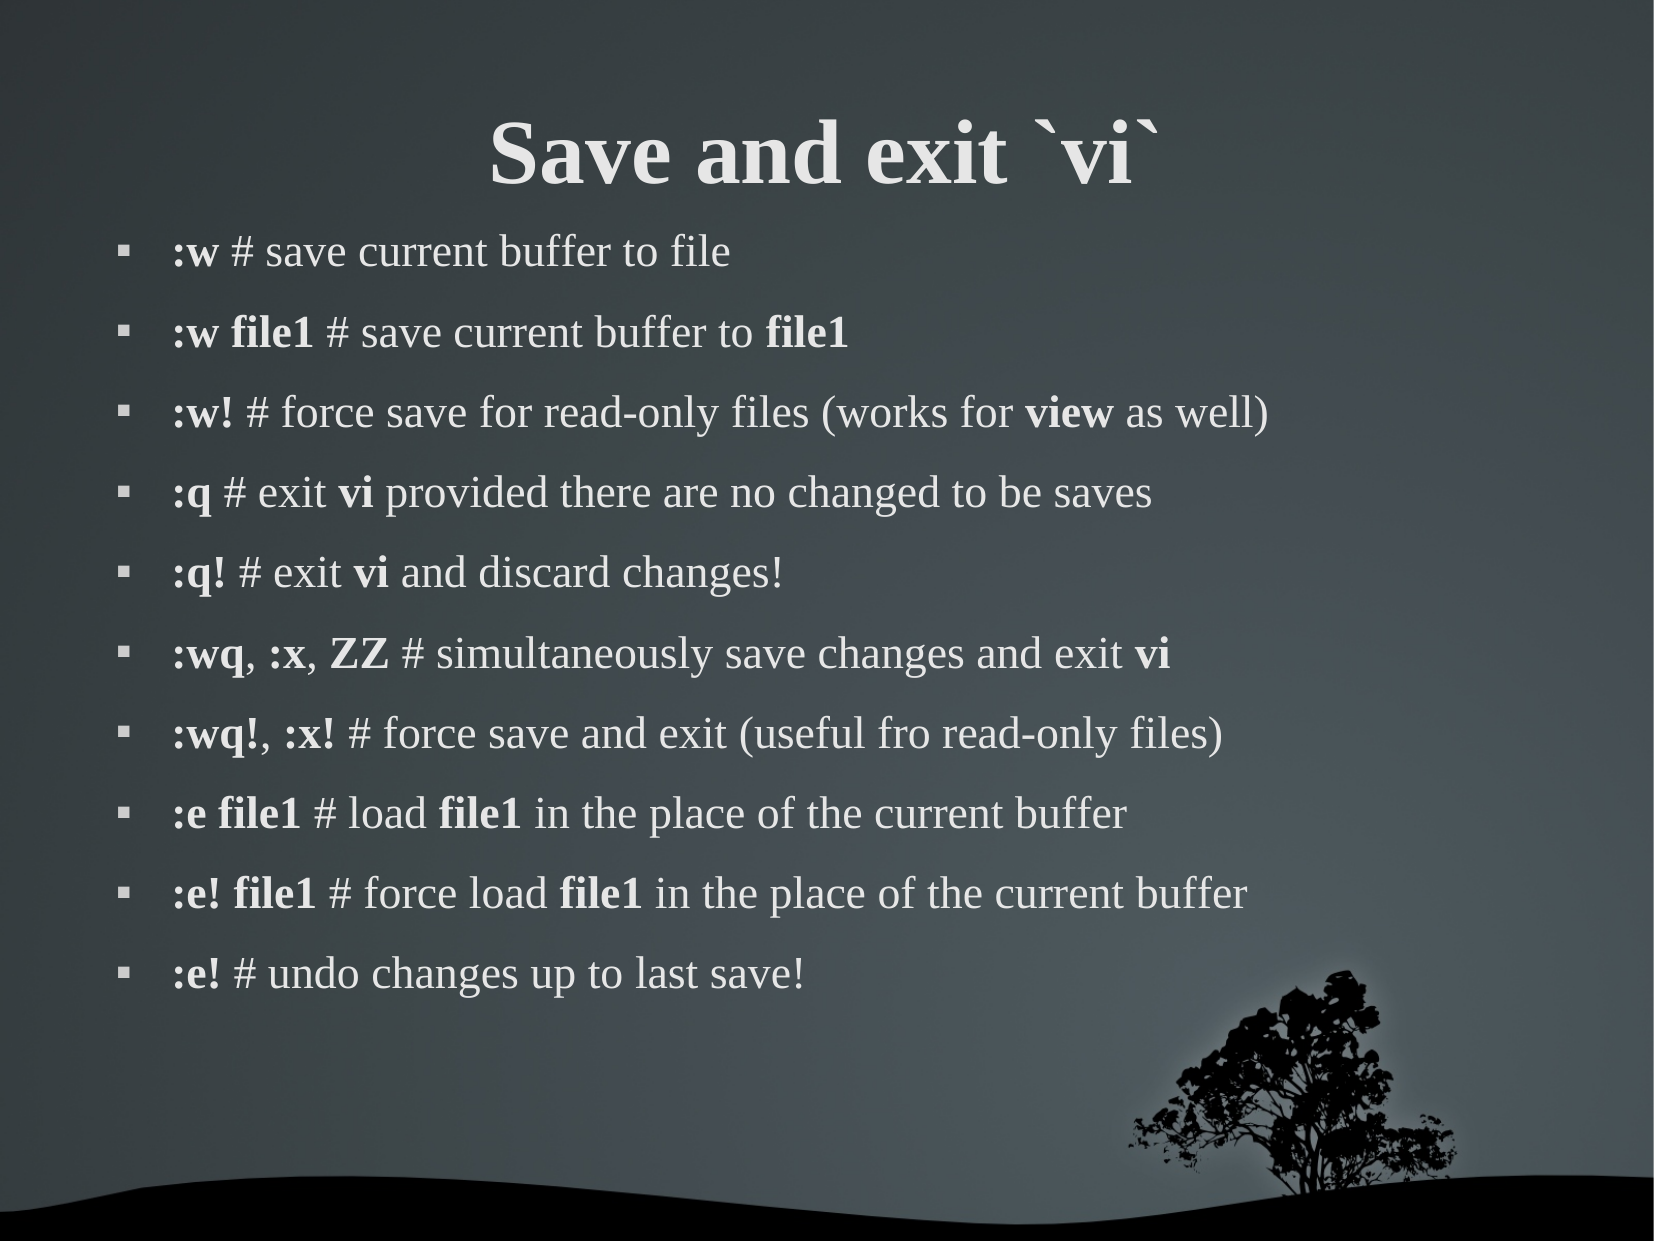

# Save and exit `vi`
:w # save current buffer to file
:w file1 # save current buffer to file1
:w! # force save for read-only files (works for view as well)
:q # exit vi provided there are no changed to be saves
:q! # exit vi and discard changes!
:wq, :x, ZZ # simultaneously save changes and exit vi
:wq!, :x! # force save and exit (useful fro read-only files)
:e file1 # load file1 in the place of the current buffer
:e! file1 # force load file1 in the place of the current buffer
:e! # undo changes up to last save!